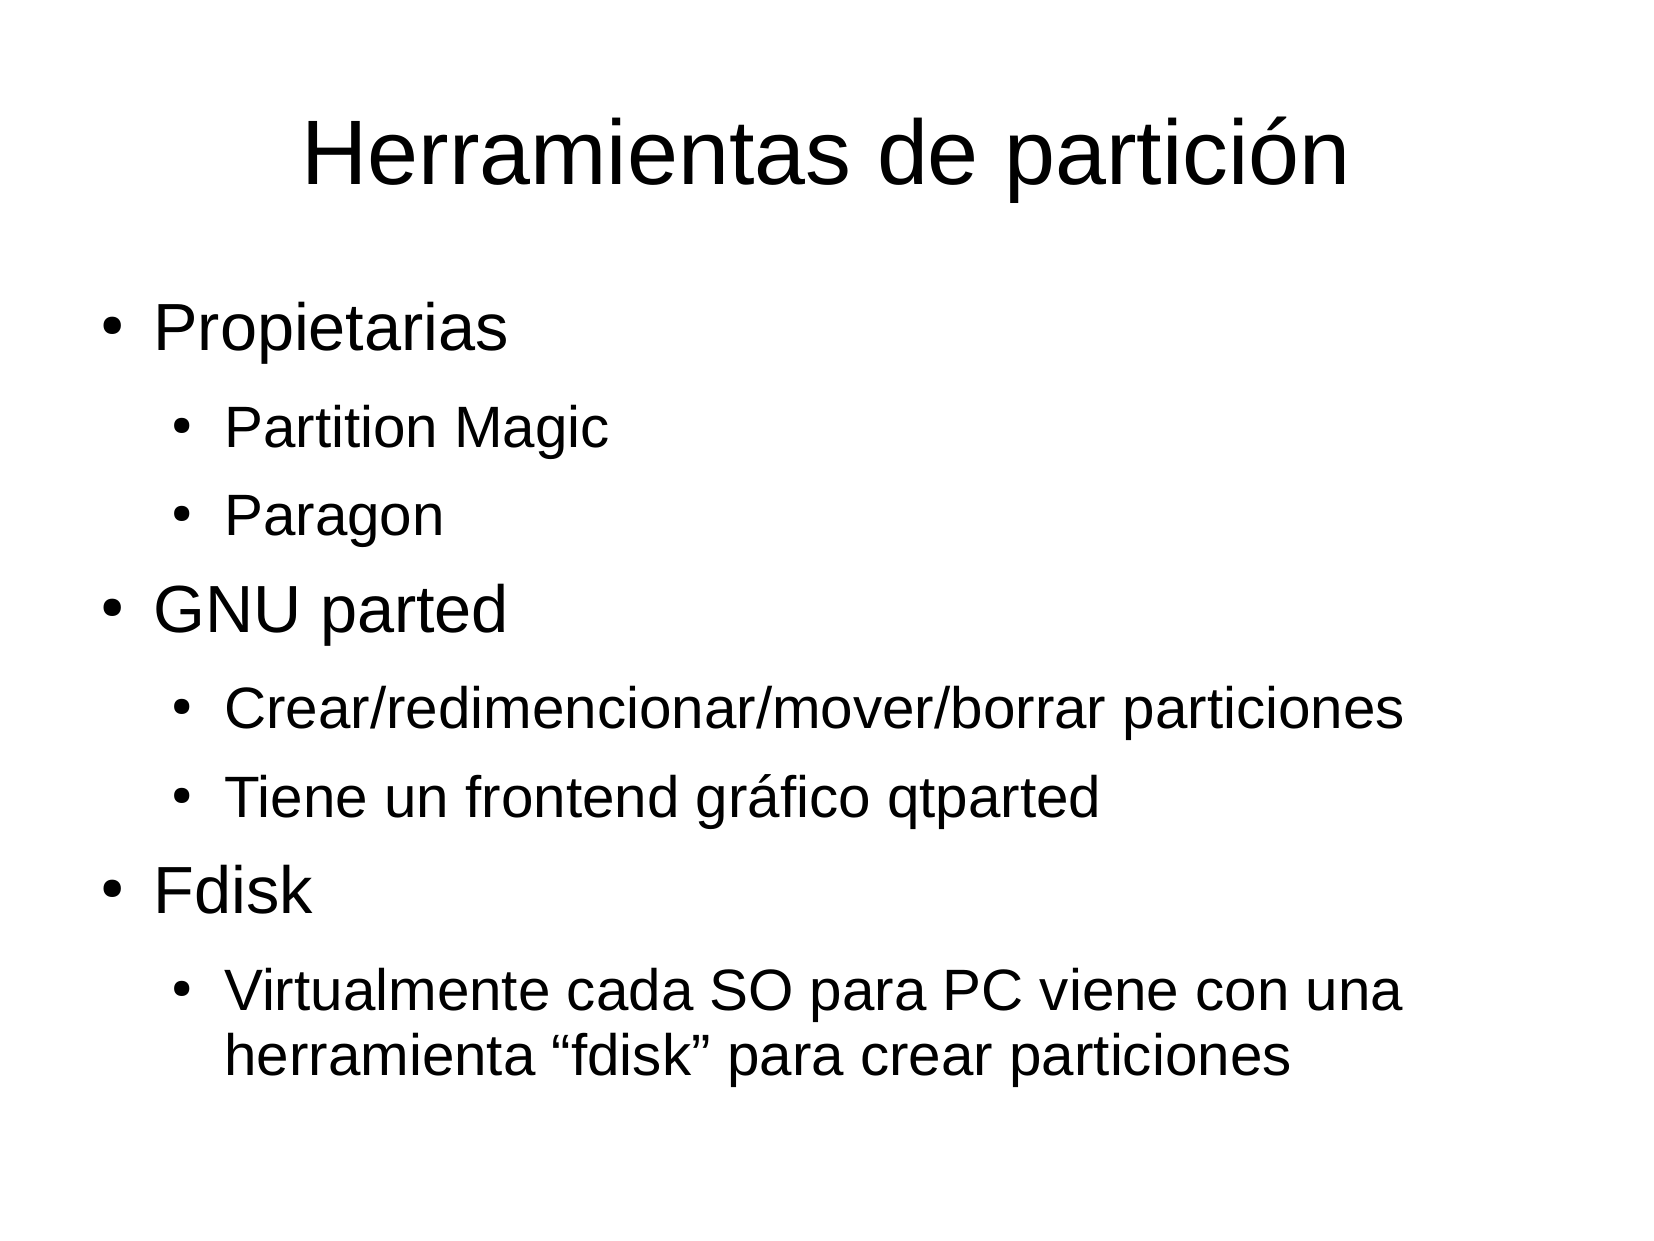

# Herramientas de partición
Propietarias
Partition Magic
Paragon
GNU parted
Crear/redimencionar/mover/borrar particiones
Tiene un frontend gráfico qtparted
Fdisk
Virtualmente cada SO para PC viene con una herramienta “fdisk” para crear particiones